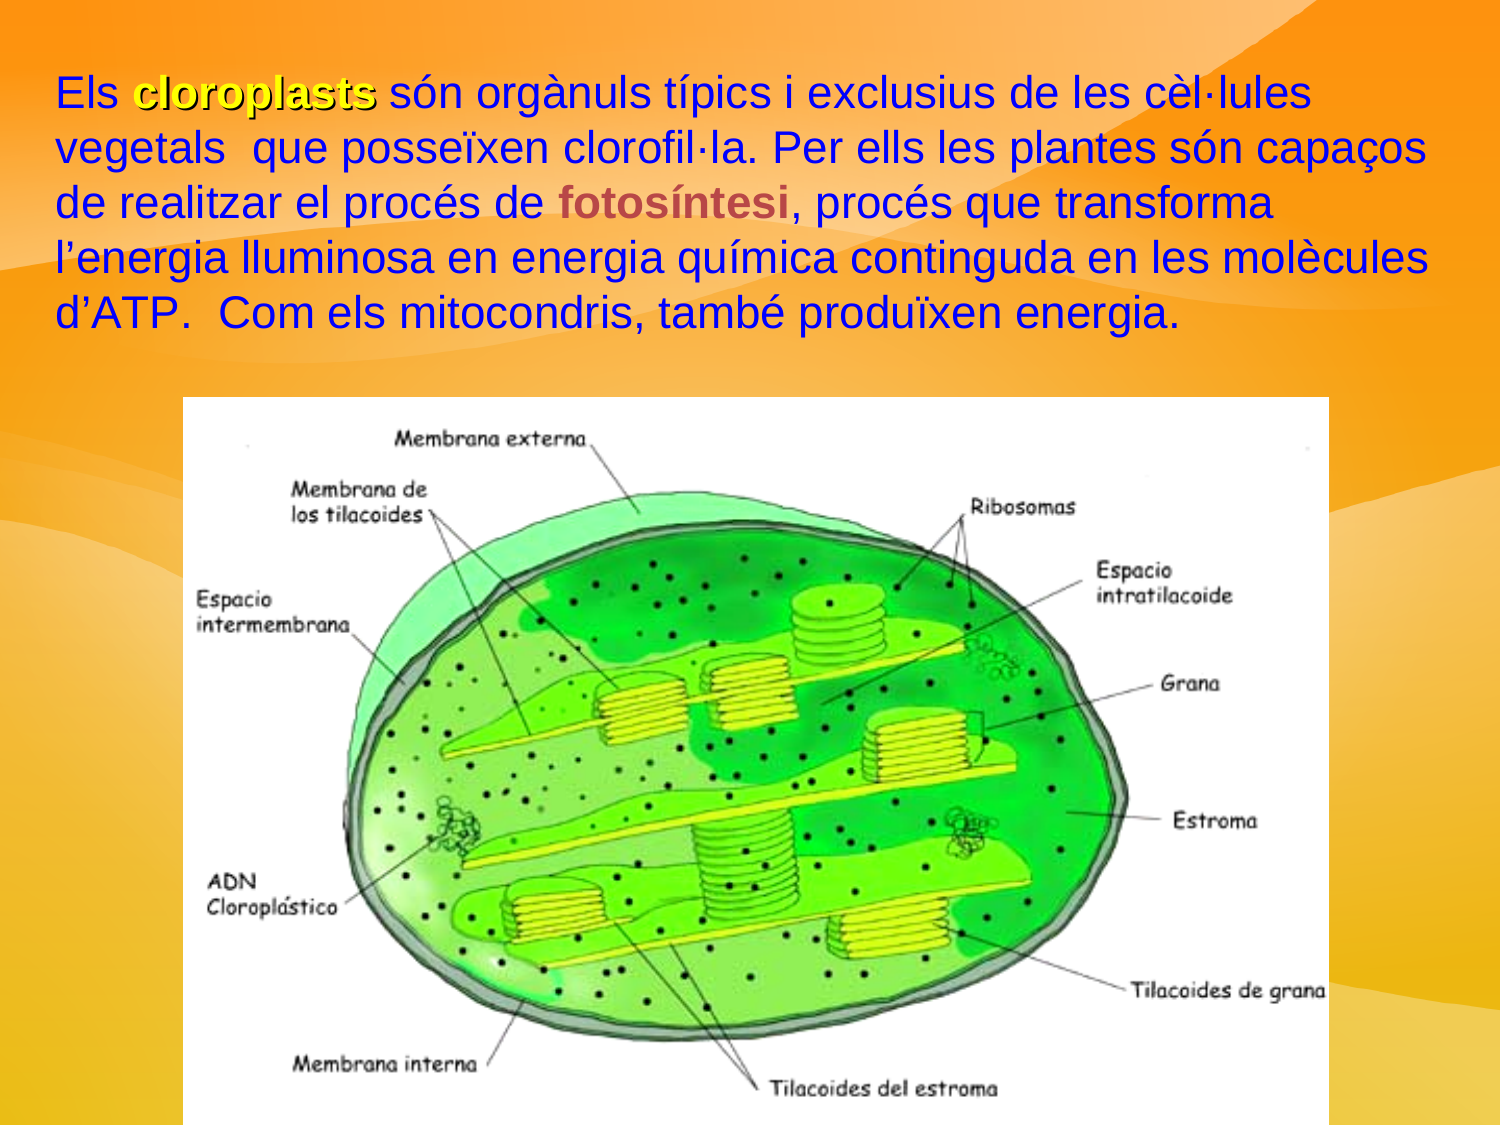

Els cloroplasts són orgànuls típics i exclusius de les cèl·lules vegetals que posseïxen clorofil·la. Per ells les plantes són capaços de realitzar el procés de fotosíntesi, procés que transforma l’energia lluminosa en energia química continguda en les molècules d’ATP. Com els mitocondris, també produïxen energia.